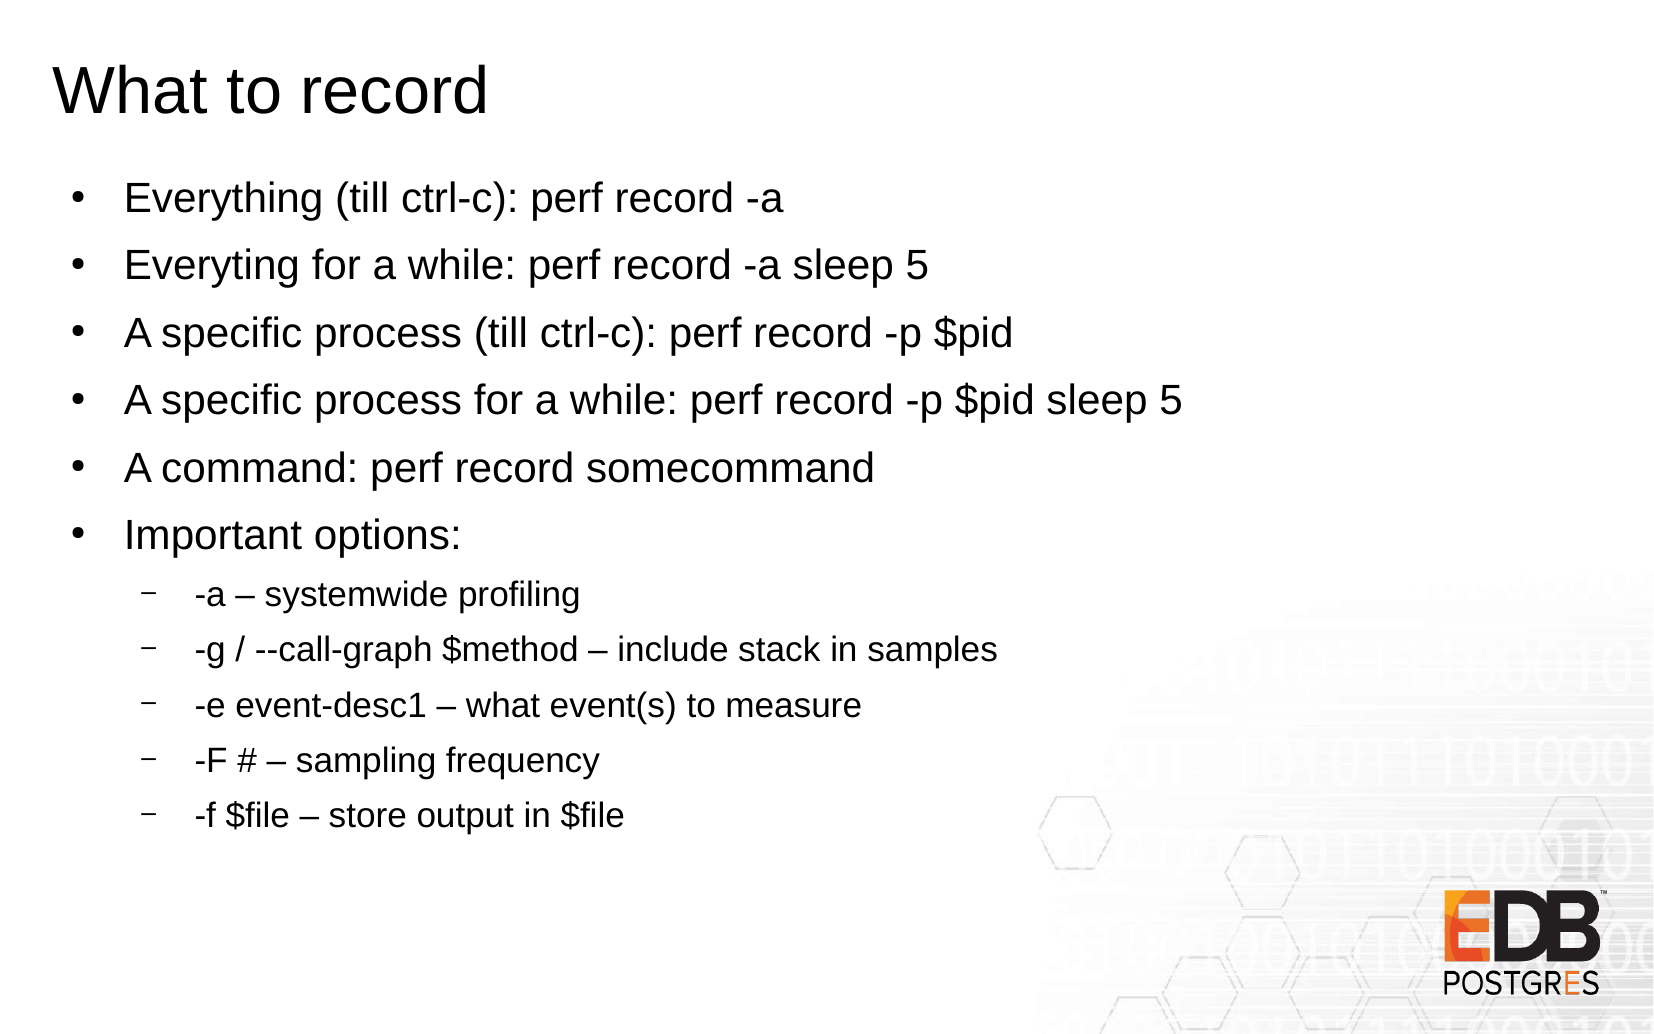

# What to record
Everything (till ctrl-c): perf record -a
Everyting for a while: perf record -a sleep 5
A specific process (till ctrl-c): perf record -p $pid
A specific process for a while: perf record -p $pid sleep 5
A command: perf record somecommand
Important options:
-a – systemwide profiling
-g / --call-graph $method – include stack in samples
-e event-desc1 – what event(s) to measure
-F # – sampling frequency
-f $file – store output in $file